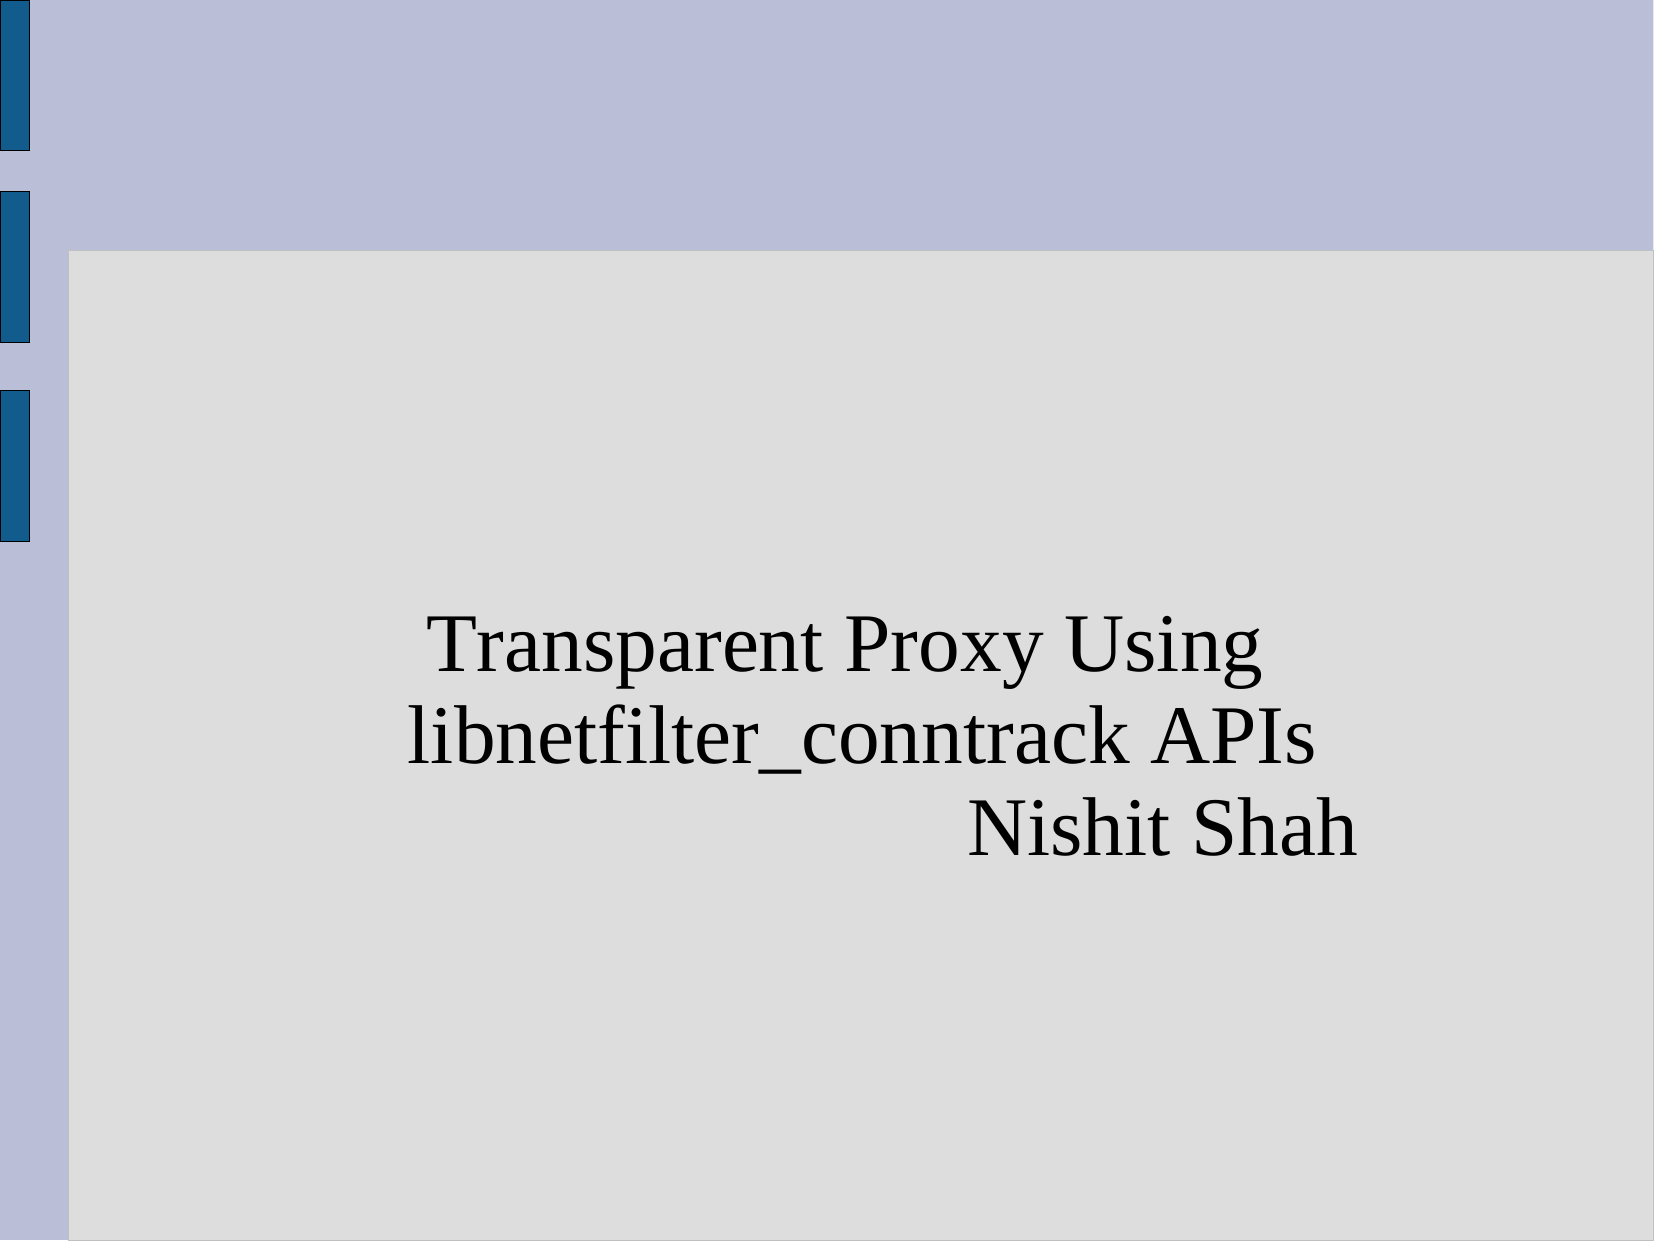

#
Transparent Proxy Using libnetfilter_conntrack APIs
								Nishit Shah